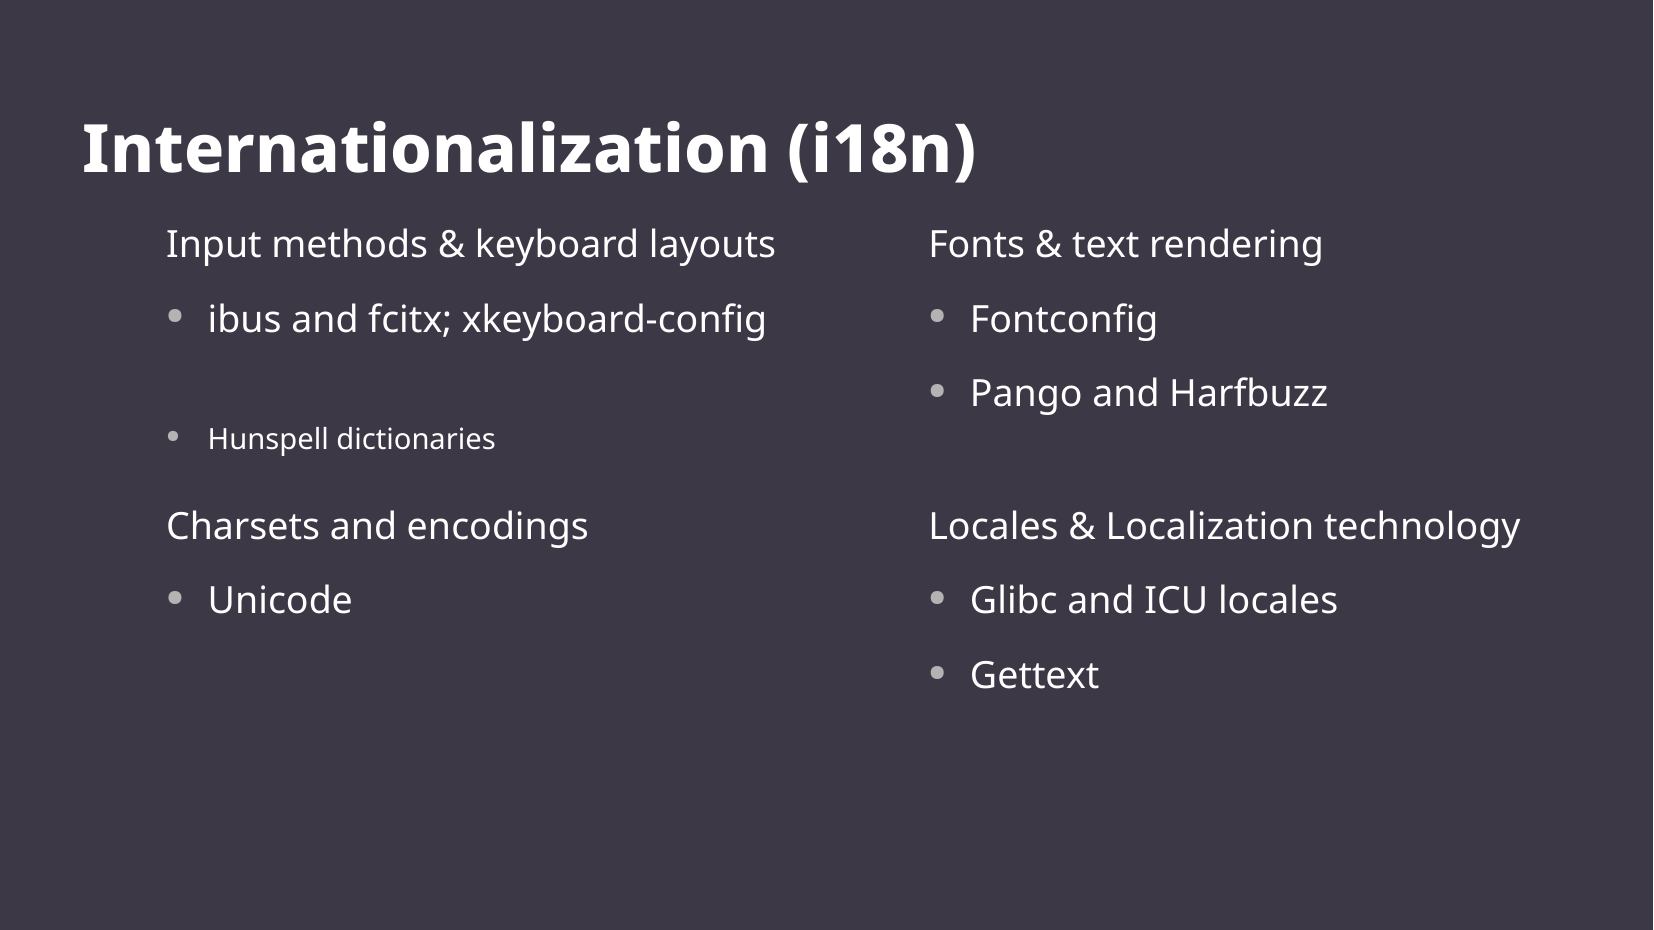

# Internationalization (i18n)
Input methods & keyboard layouts
ibus and fcitx; xkeyboard-config
Hunspell dictionaries
Fonts & text rendering
Fontconfig
Pango and Harfbuzz
Charsets and encodings
Unicode
Locales & Localization technology
Glibc and ICU locales
Gettext